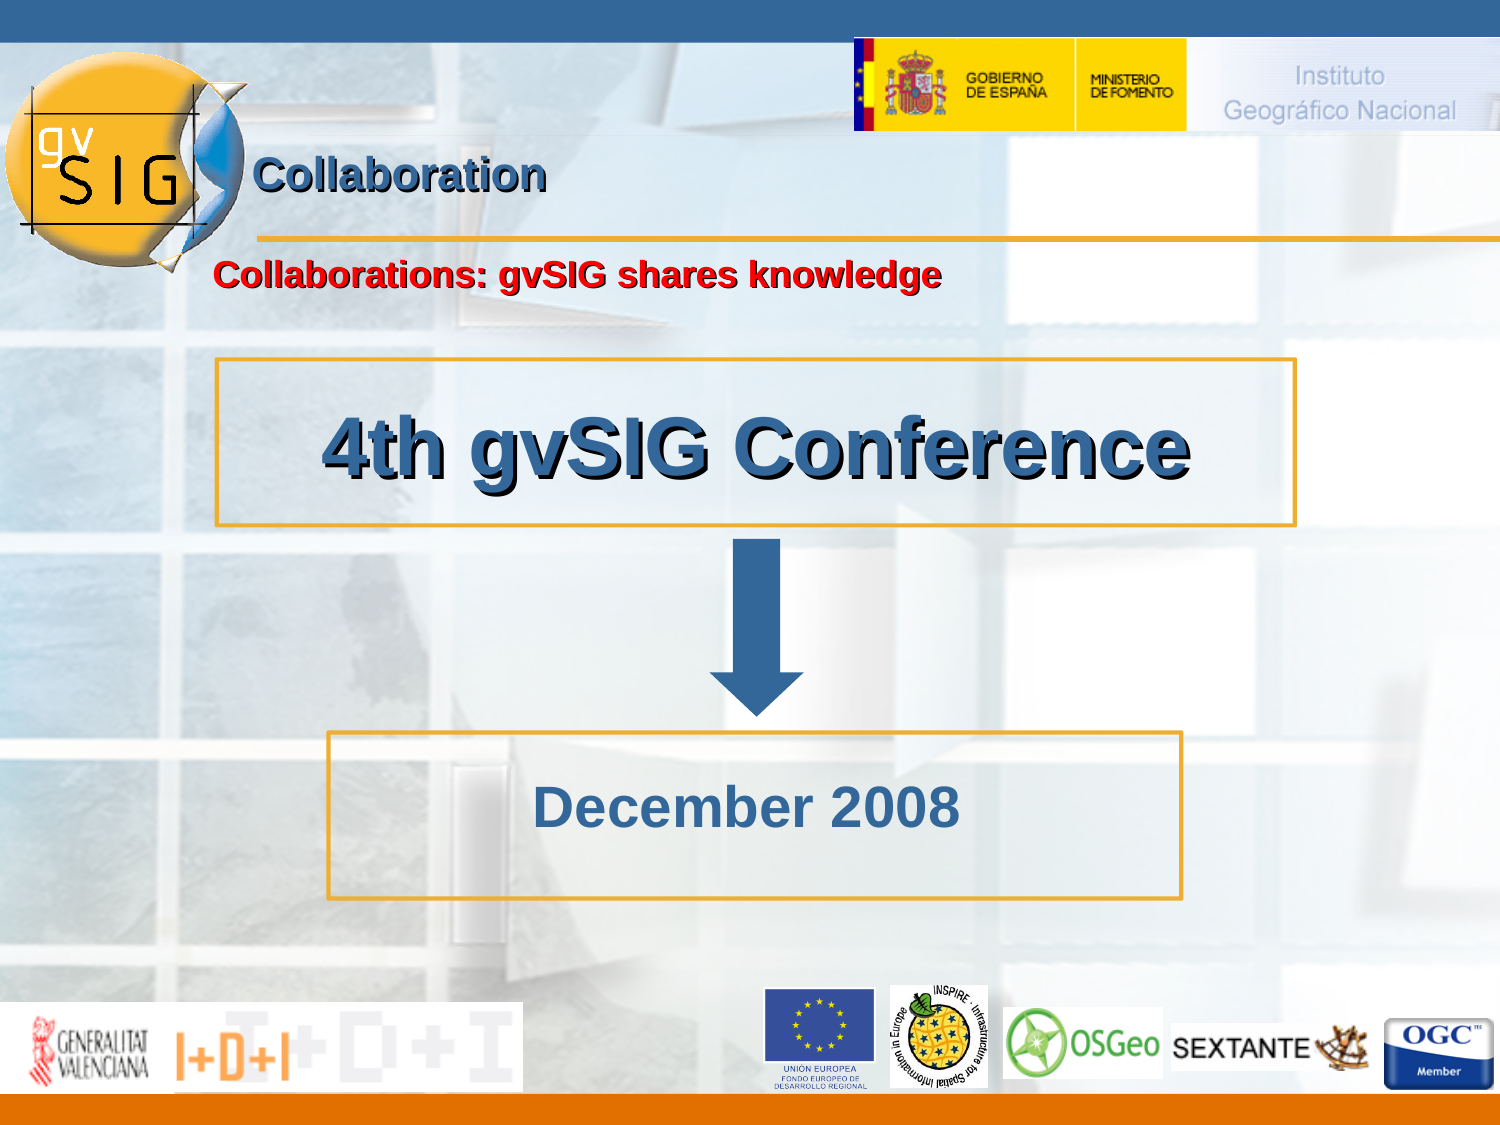

Collaboration
Collaborations: gvSIG shares knowledge
4th gvSIG Conference
December 2008